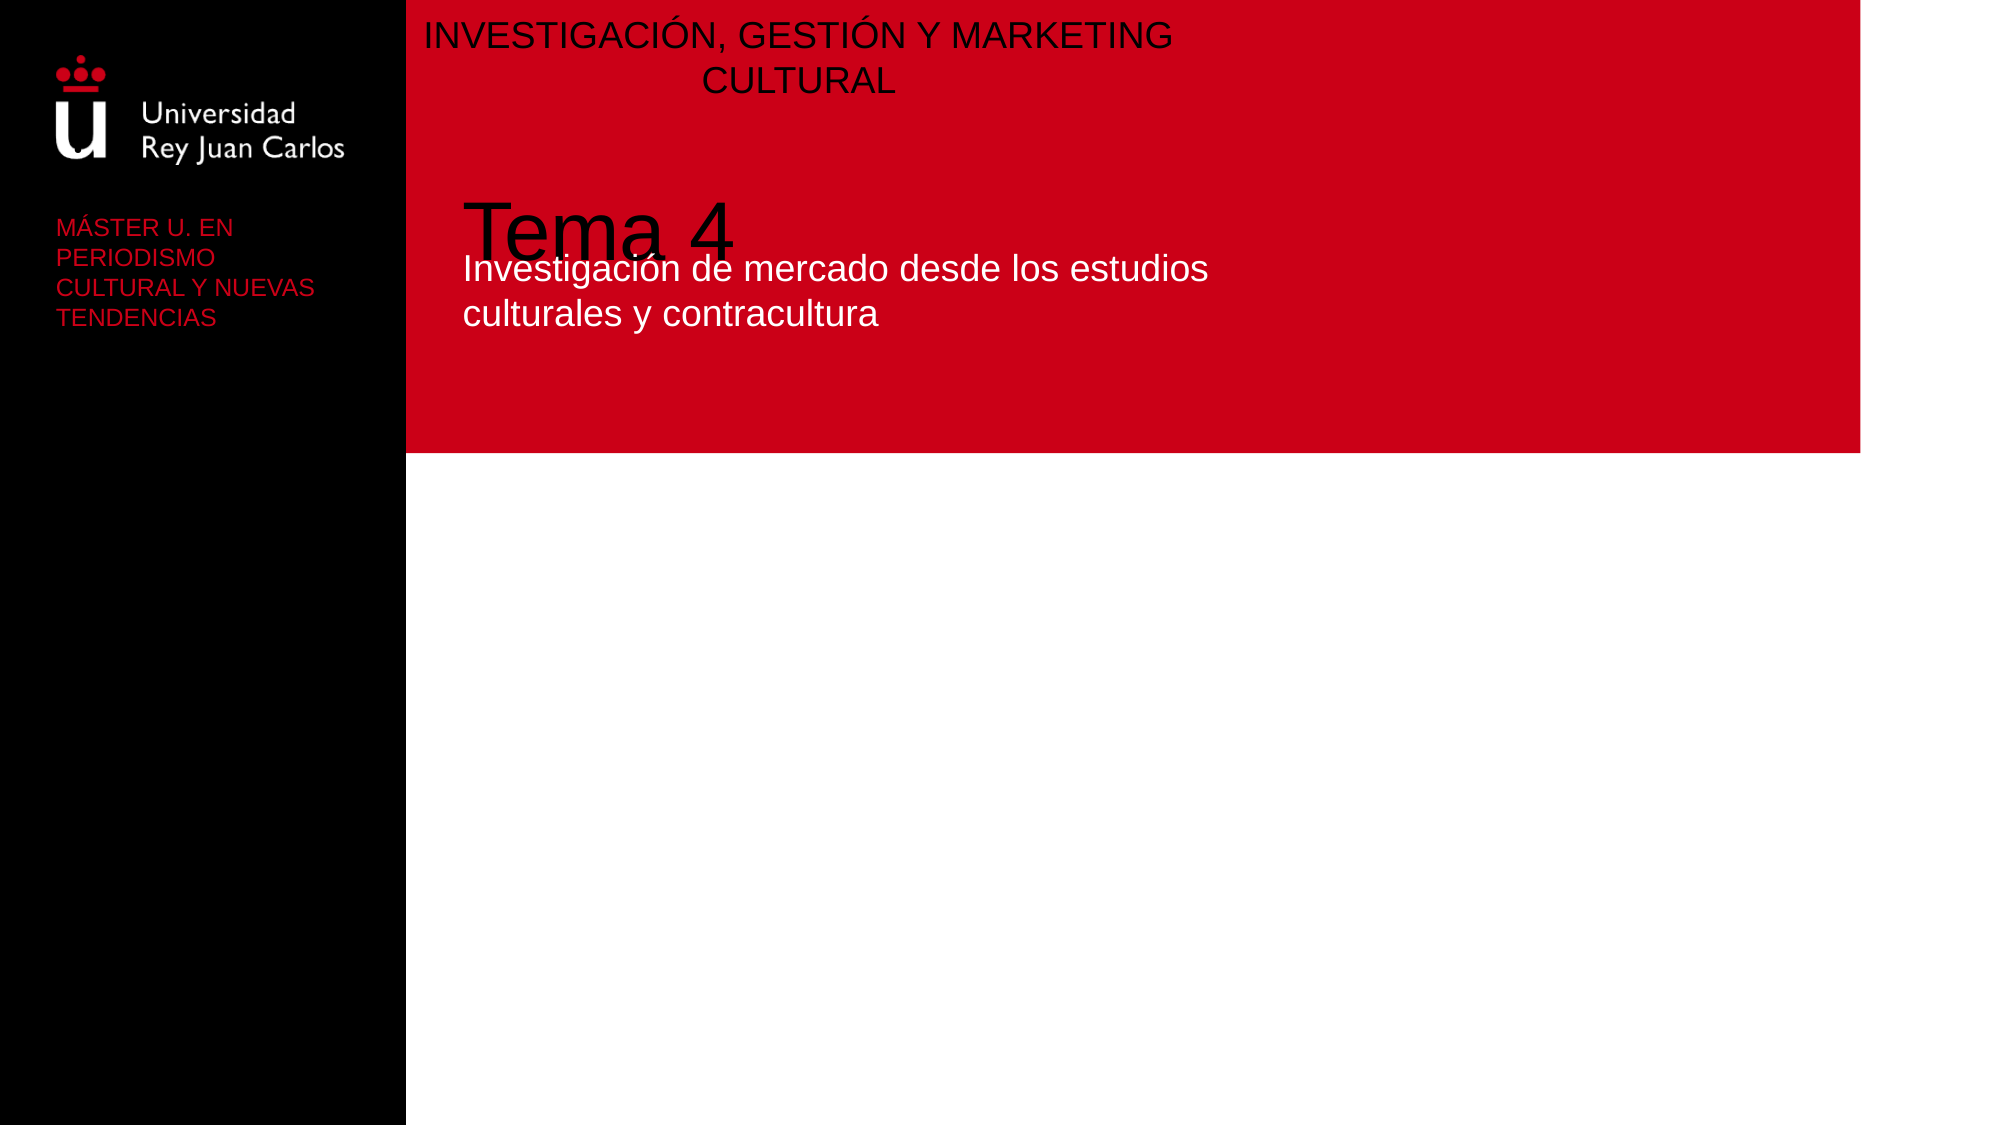

INVESTIGACIÓN, GESTIÓN Y MARKETING CULTURAL
# Tema 4
MÁSTER U. EN PERIODISMO CULTURAL Y NUEVAS TENDENCIAS
Investigación de mercado desde los estudios culturales y contracultura